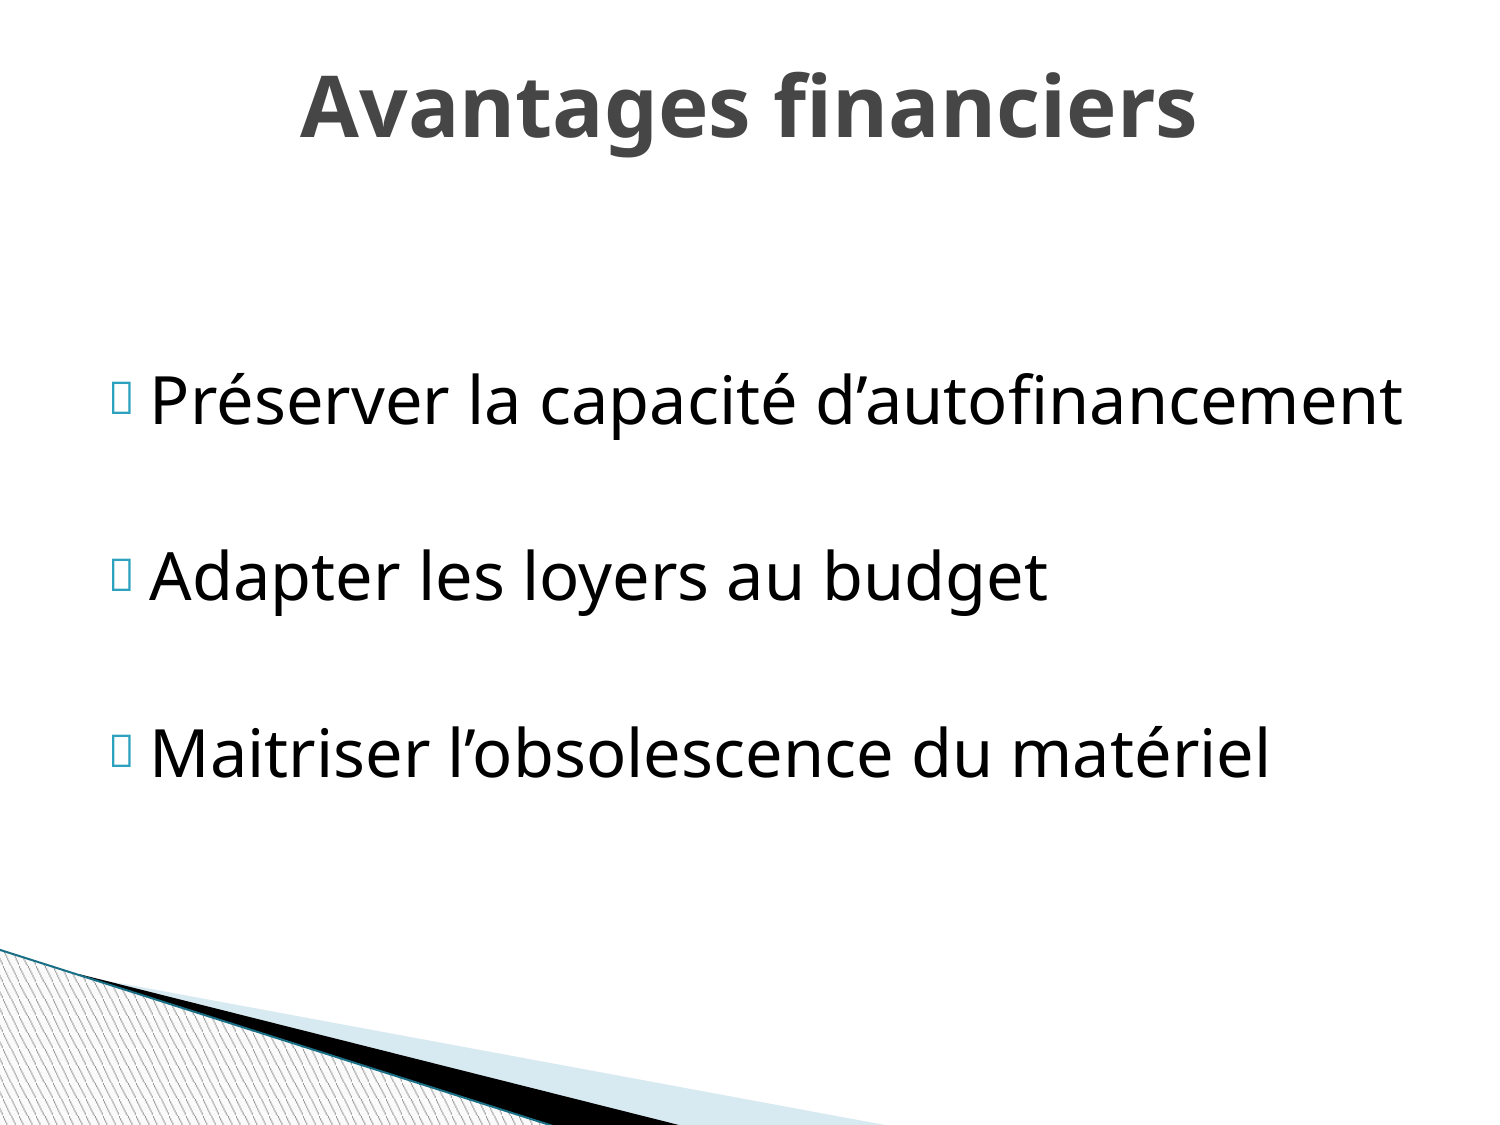

Avantages financiers
# Préserver la capacité d’autofinancement
Adapter les loyers au budget
Maitriser l’obsolescence du matériel